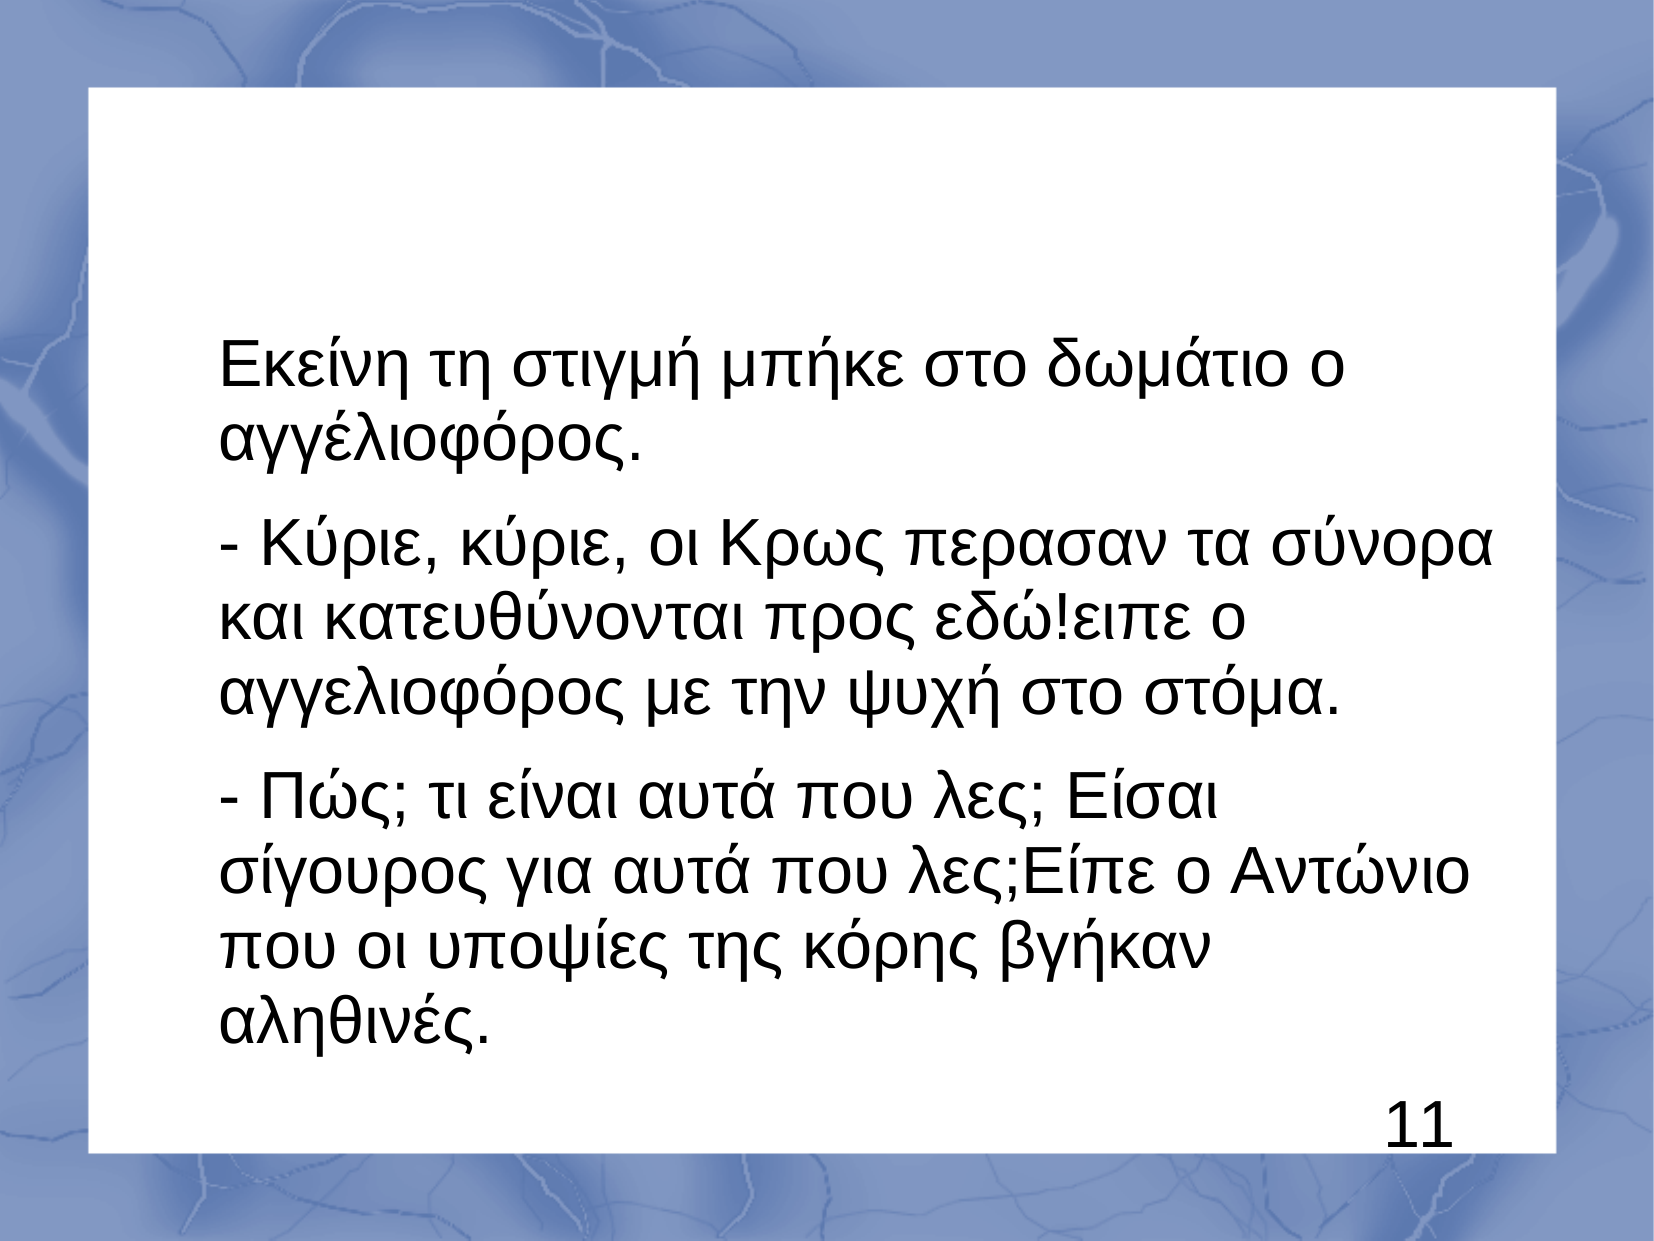

#
Εκείνη τη στιγμή μπήκε στο δωμάτιο ο αγγέλιοφόρος.
- Κύριε, κύριε, οι Κρως περασαν τα σύνορα και κατευθύνονται προς εδώ!ειπε ο αγγελιοφόρος με την ψυχή στο στόμα.
- Πώς; τι είναι αυτά που λες; Είσαι σίγουρος για αυτά που λες;Είπε ο Αντώνιο που οι υποψίες της κόρης βγήκαν αληθινές.
 11